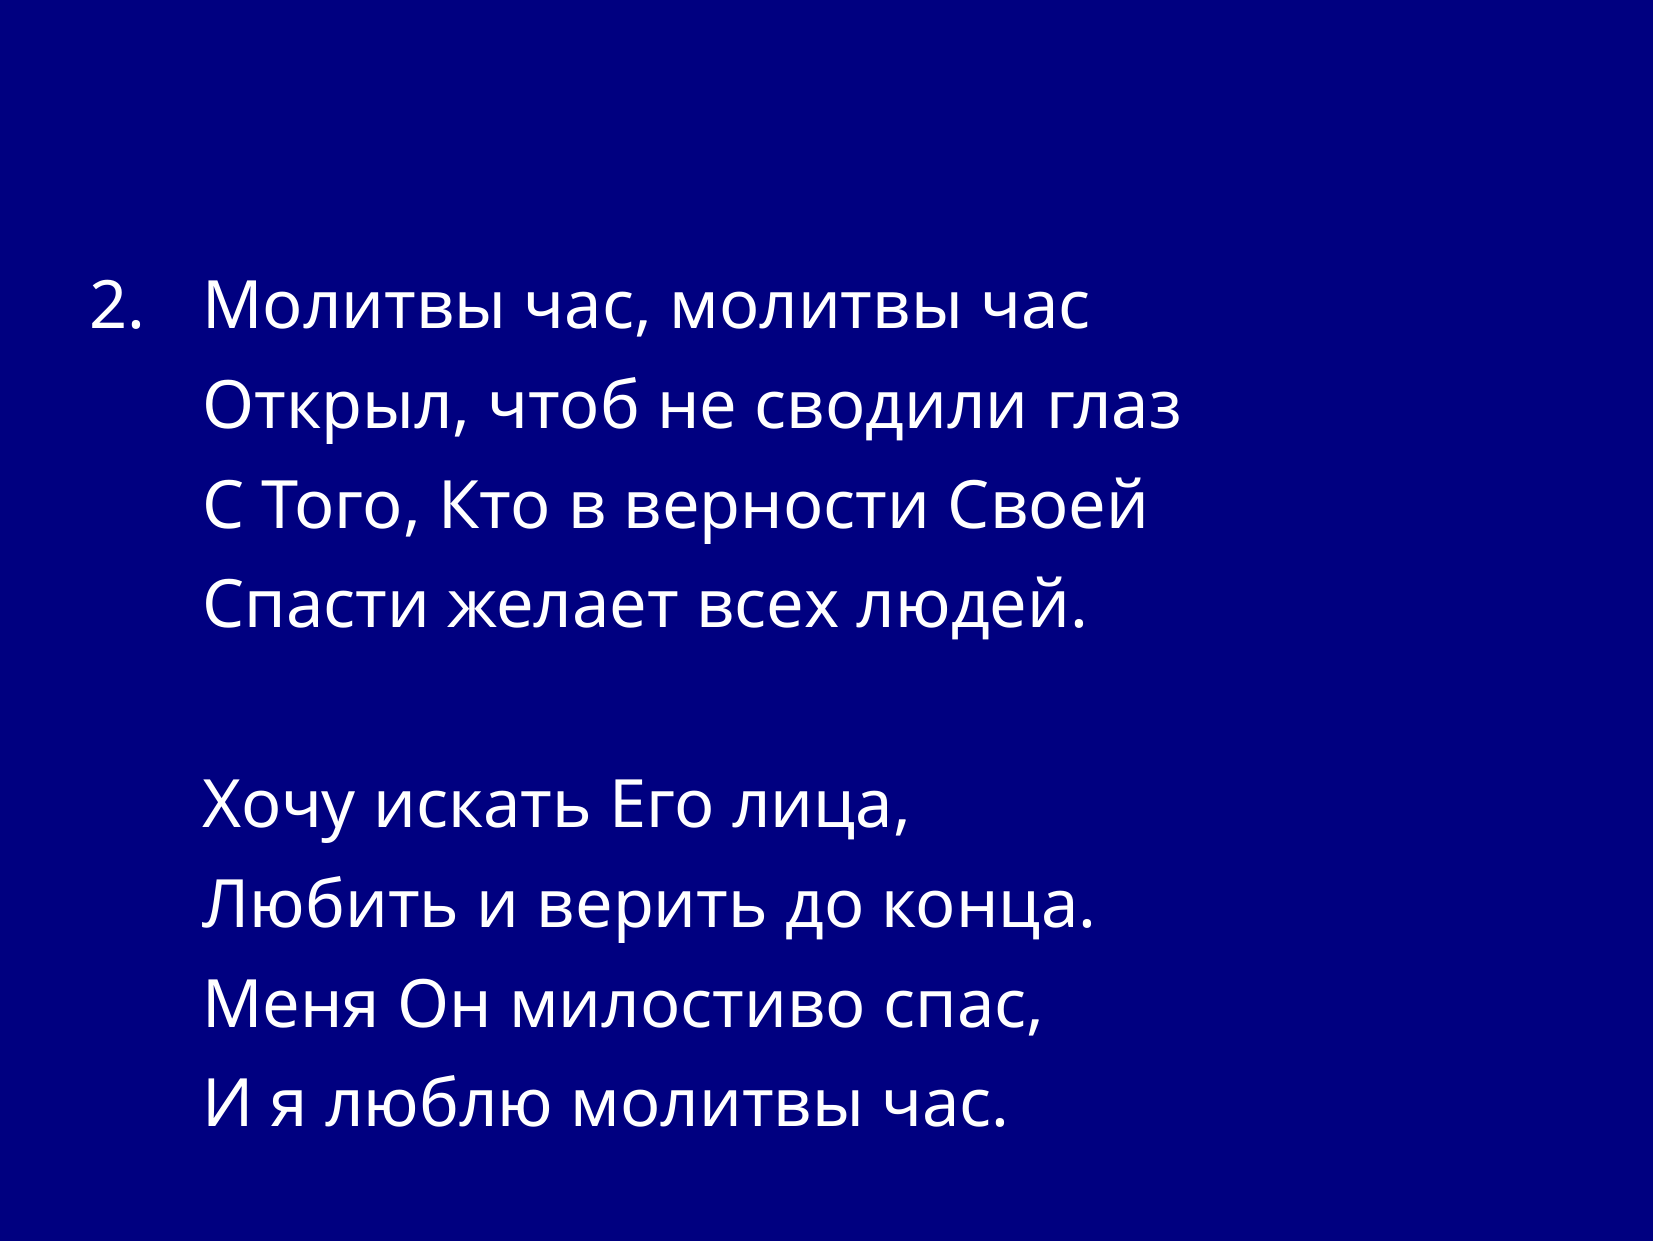

2.	Молитвы час, молитвы час
	Открыл, чтоб не сводили глаз
	С Того, Кто в верности Своей
	Спасти желает всех людей.
	Хочу искать Его лица,
	Любить и верить до конца.
	Меня Он милостиво спас,
	И я люблю молитвы час.